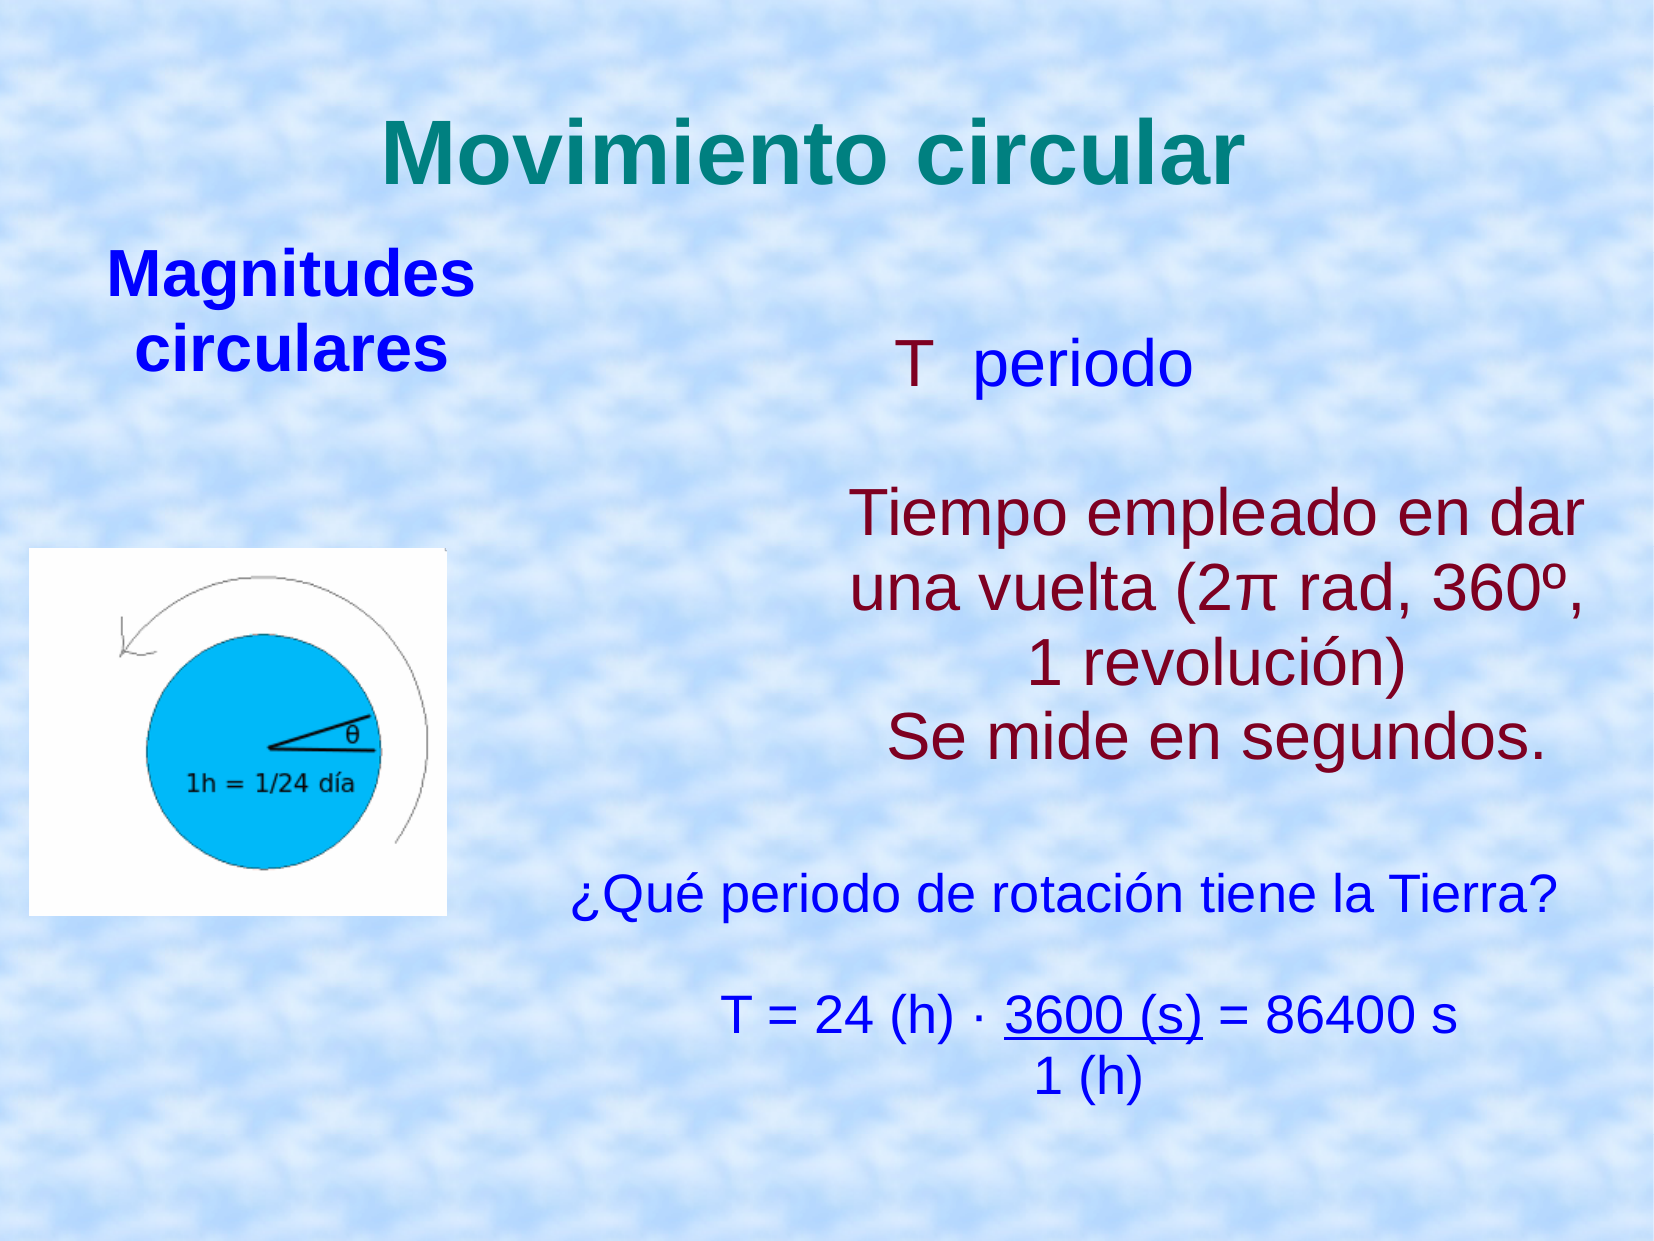

# Movimiento circular
Magnitudes circulares
T periodo
Tiempo empleado en dar una vuelta (2π rad, 360º, 1 revolución)
Se mide en segundos.
¿Qué periodo de rotación tiene la Tierra?
T = 24 (h) · 3600 (s) = 86400 s
 1 (h)
la relación entre ω y el periodo T es
ω = 2π/T
la relación entre ω y el periodo T es
ω = 2π/T
la relación entre ω y el periodo T es
ω = 2π/T